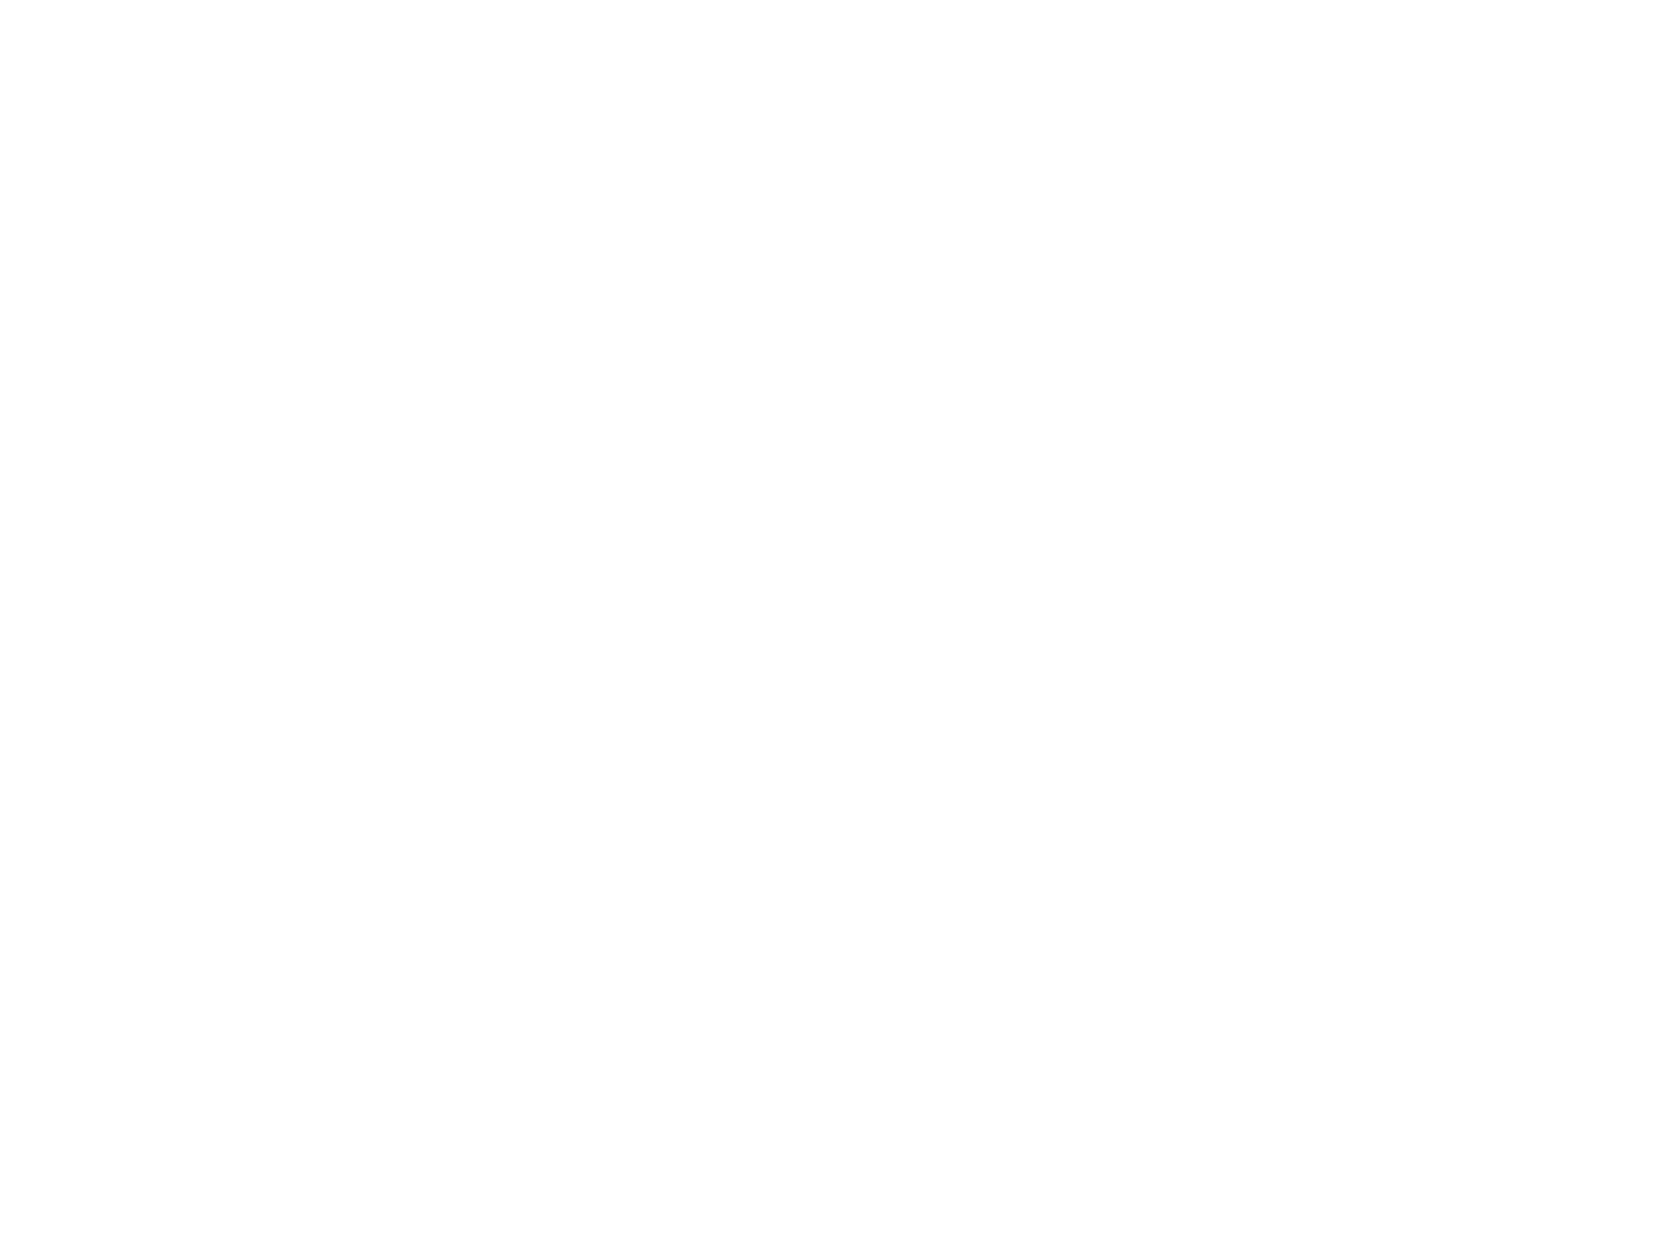

# DS18B20 shield
A digital thermometer
using the Dallas
1-wire bus